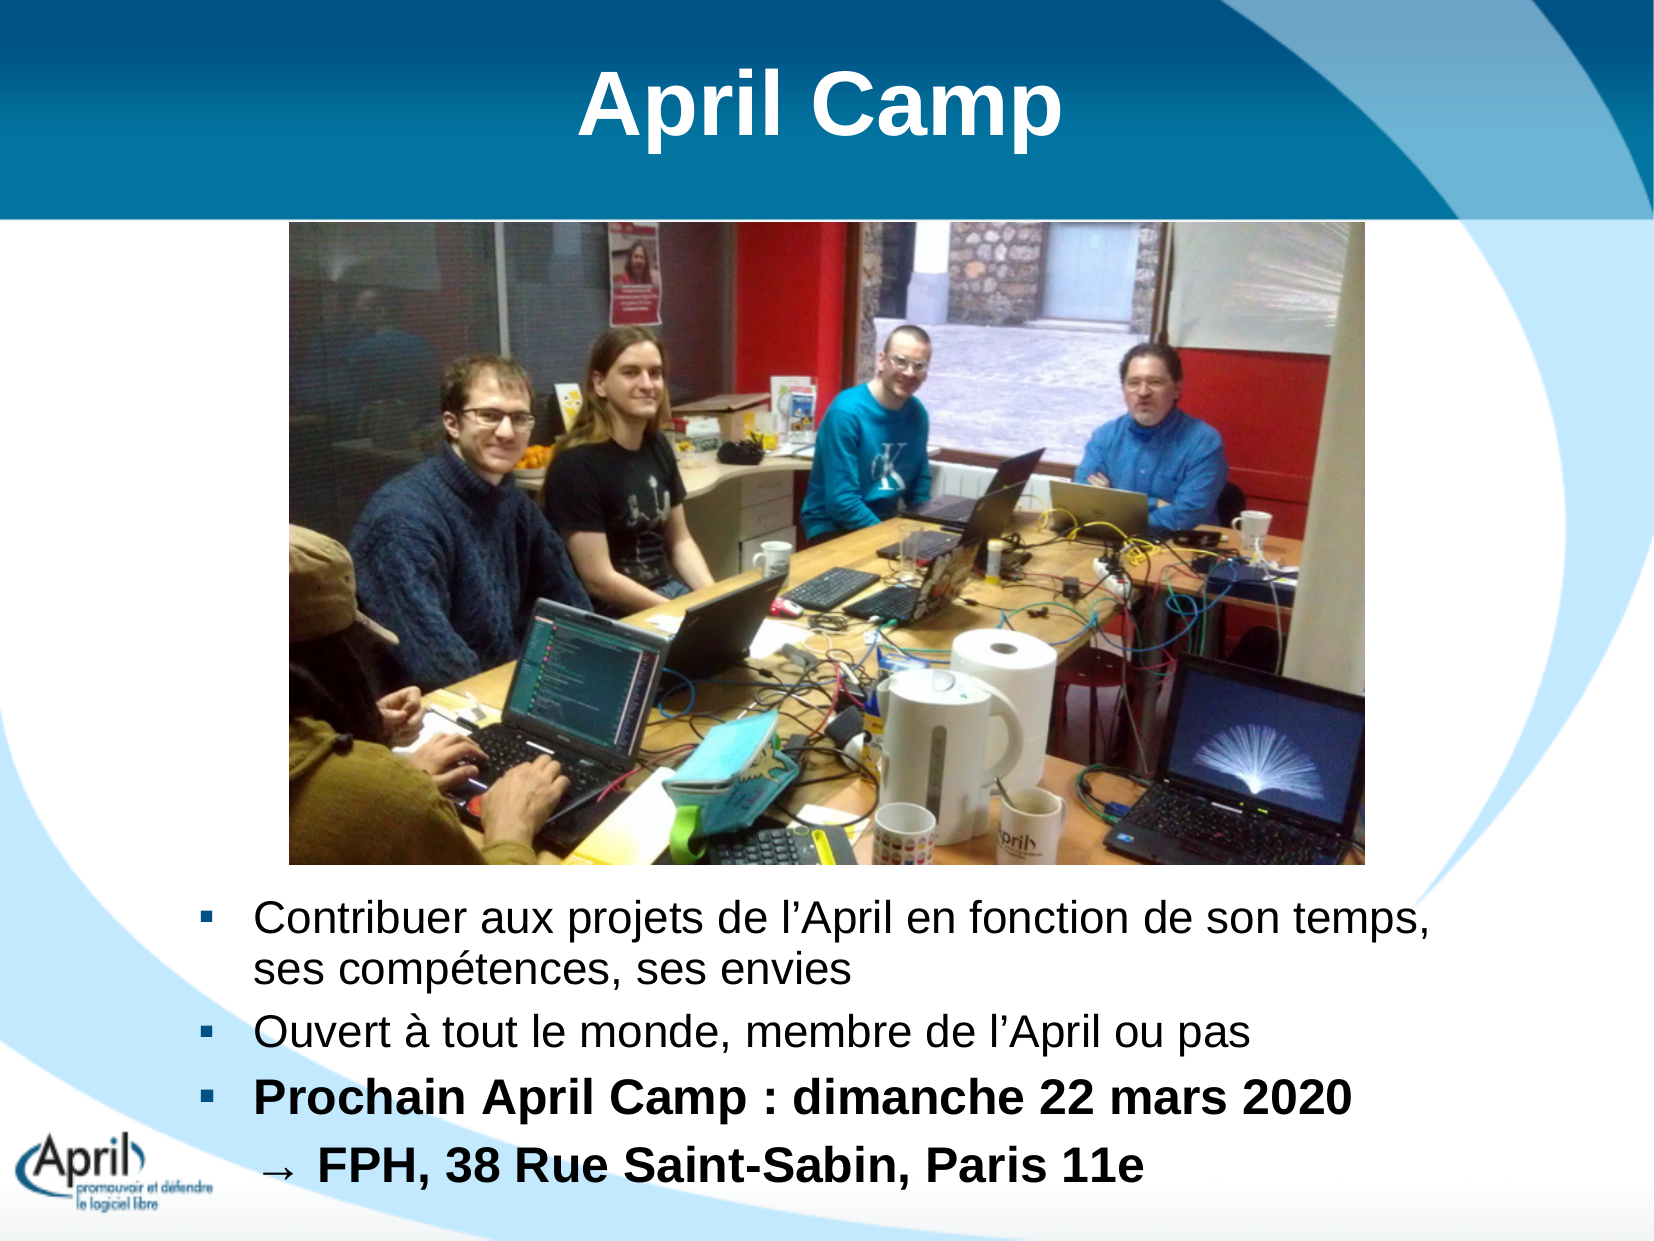

# April Camp
Contribuer aux projets de l’April en fonction de son temps,
ses compétences, ses envies
Ouvert à tout le monde, membre de l’April ou pas
Prochain April Camp : dimanche 22 mars 2020
→ FPH, 38 Rue Saint-Sabin, Paris 11e